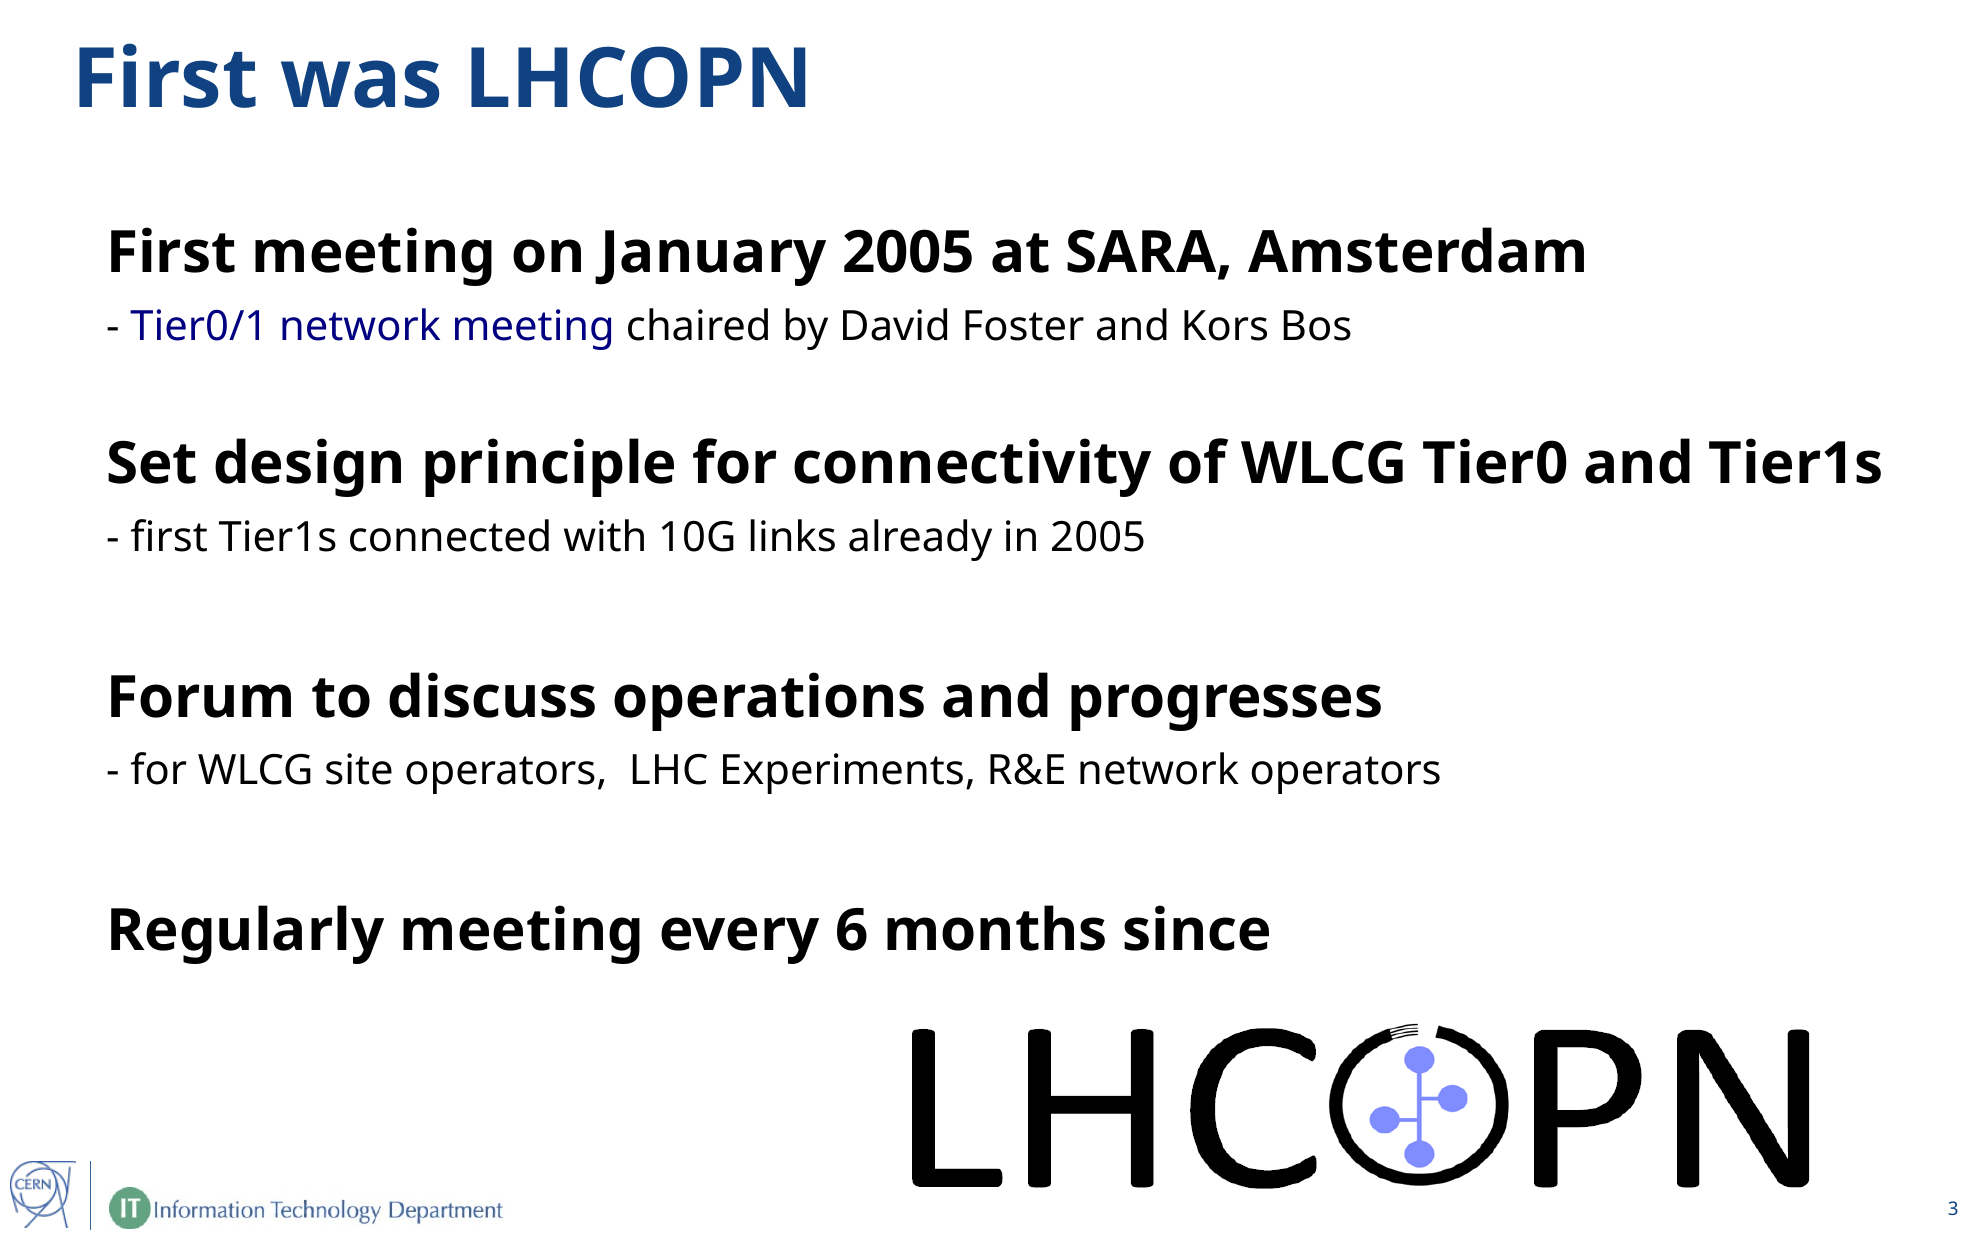

# First was LHCOPN
First meeting on January 2005 at SARA, Amsterdam
- Tier0/1 network meeting chaired by David Foster and Kors Bos
Set design principle for connectivity of WLCG Tier0 and Tier1s
- first Tier1s connected with 10G links already in 2005
Forum to discuss operations and progresses
- for WLCG site operators, LHC Experiments, R&E network operators
Regularly meeting every 6 months since